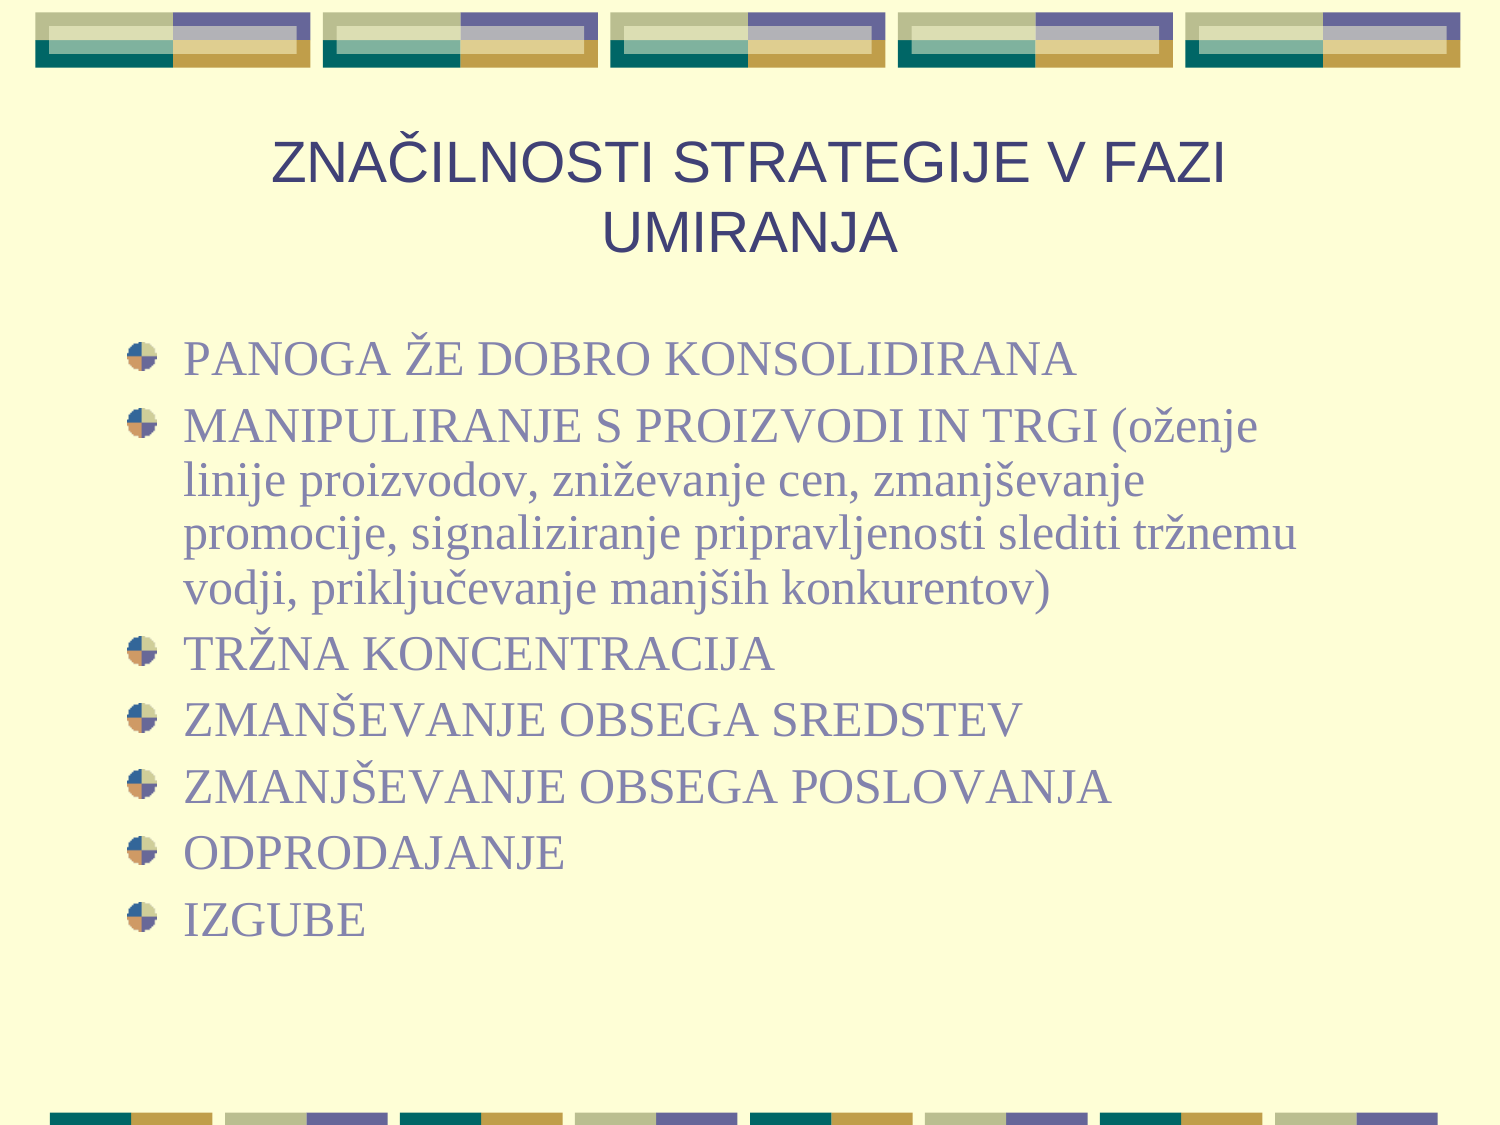

# ZNAČILNOSTI STRATEGIJE V FAZI UMIRANJA
PANOGA ŽE DOBRO KONSOLIDIRANA
MANIPULIRANJE S PROIZVODI IN TRGI (oženje linije proizvodov, zniževanje cen, zmanjševanje promocije, signaliziranje pripravljenosti slediti tržnemu vodji, priključevanje manjših konkurentov)
TRŽNA KONCENTRACIJA
ZMANŠEVANJE OBSEGA SREDSTEV
ZMANJŠEVANJE OBSEGA POSLOVANJA
ODPRODAJANJE
IZGUBE